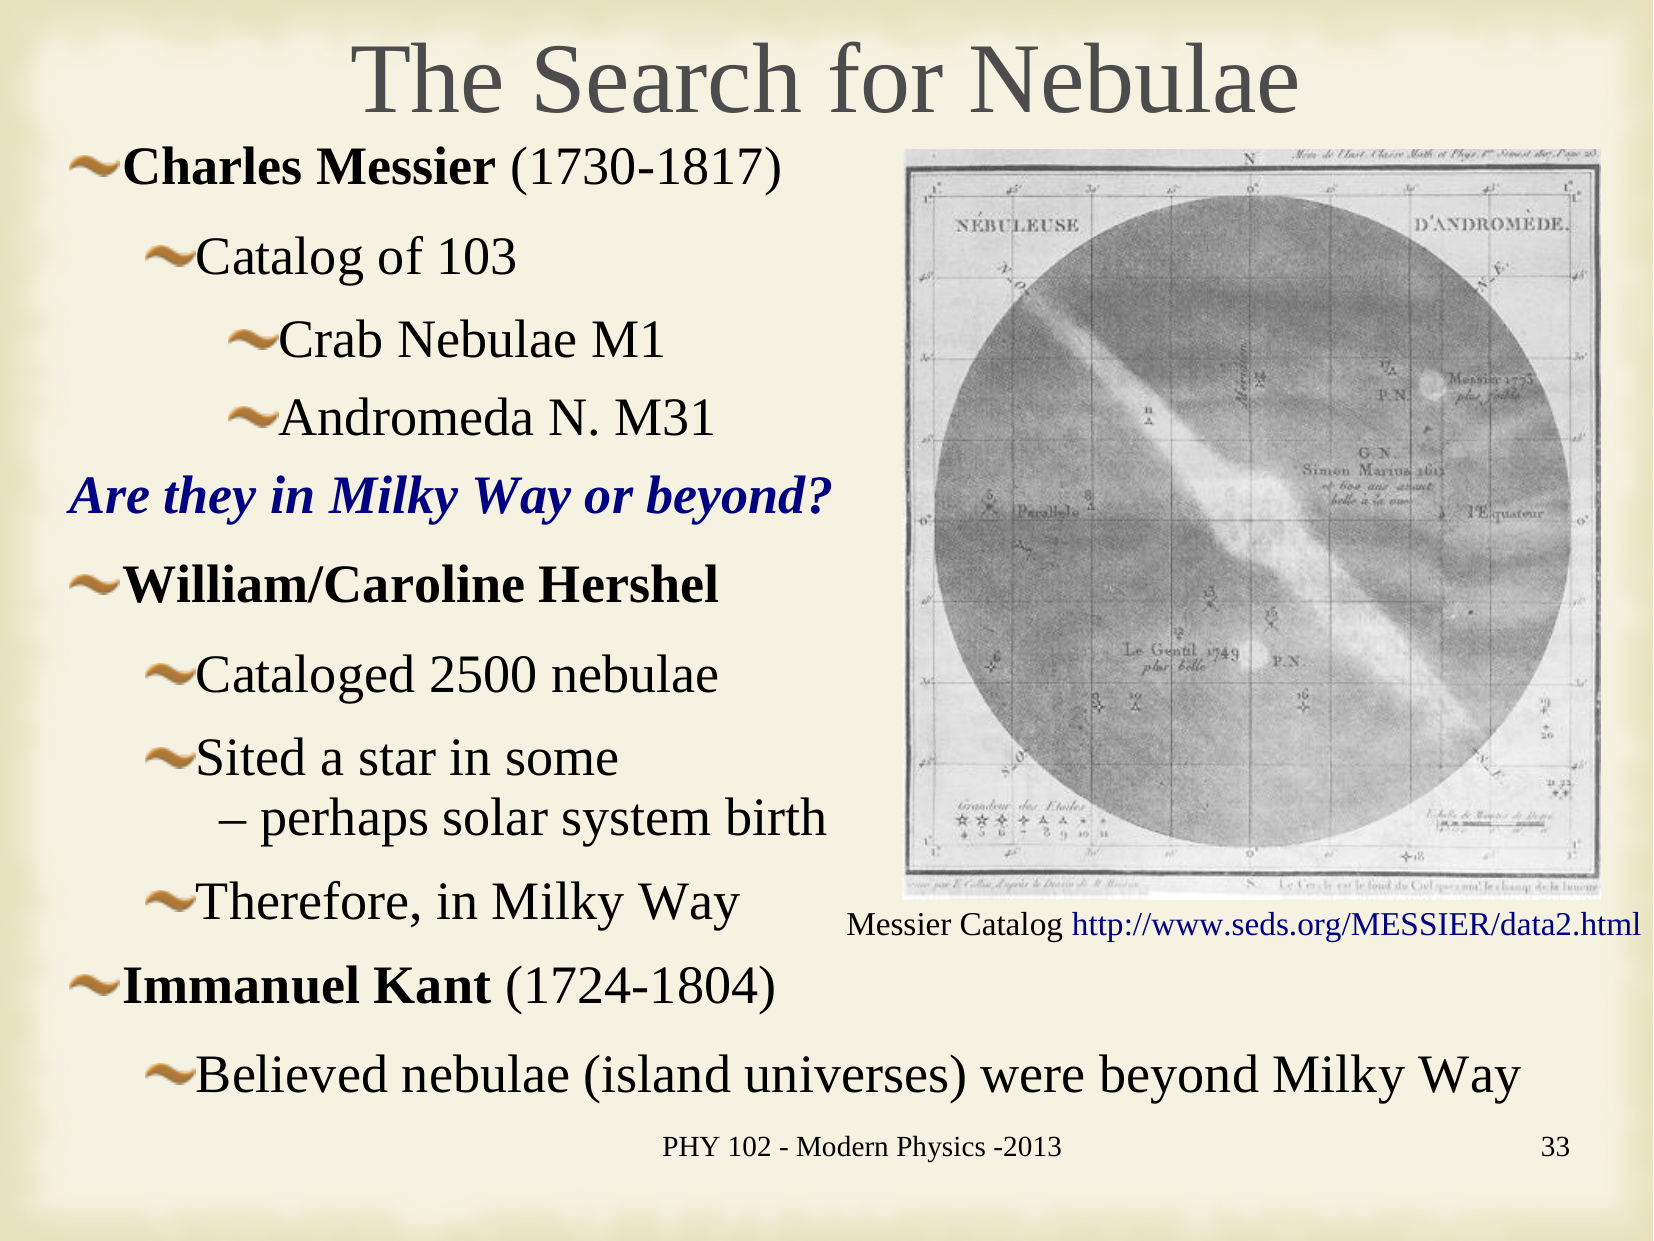

# The Search for Nebulae
Charles Messier (1730-1817)
Catalog of 103
Crab Nebulae M1
Andromeda N. M31
Are they in Milky Way or beyond?
William/Caroline Hershel
Cataloged 2500 nebulae
Sited a star in some
 – perhaps solar system birth
Therefore, in Milky Way
Immanuel Kant (1724-1804)
Believed nebulae (island universes) were beyond Milky Way
Messier Catalog http://www.seds.org/MESSIER/data2.html
PHY 102 - Modern Physics -2013
33